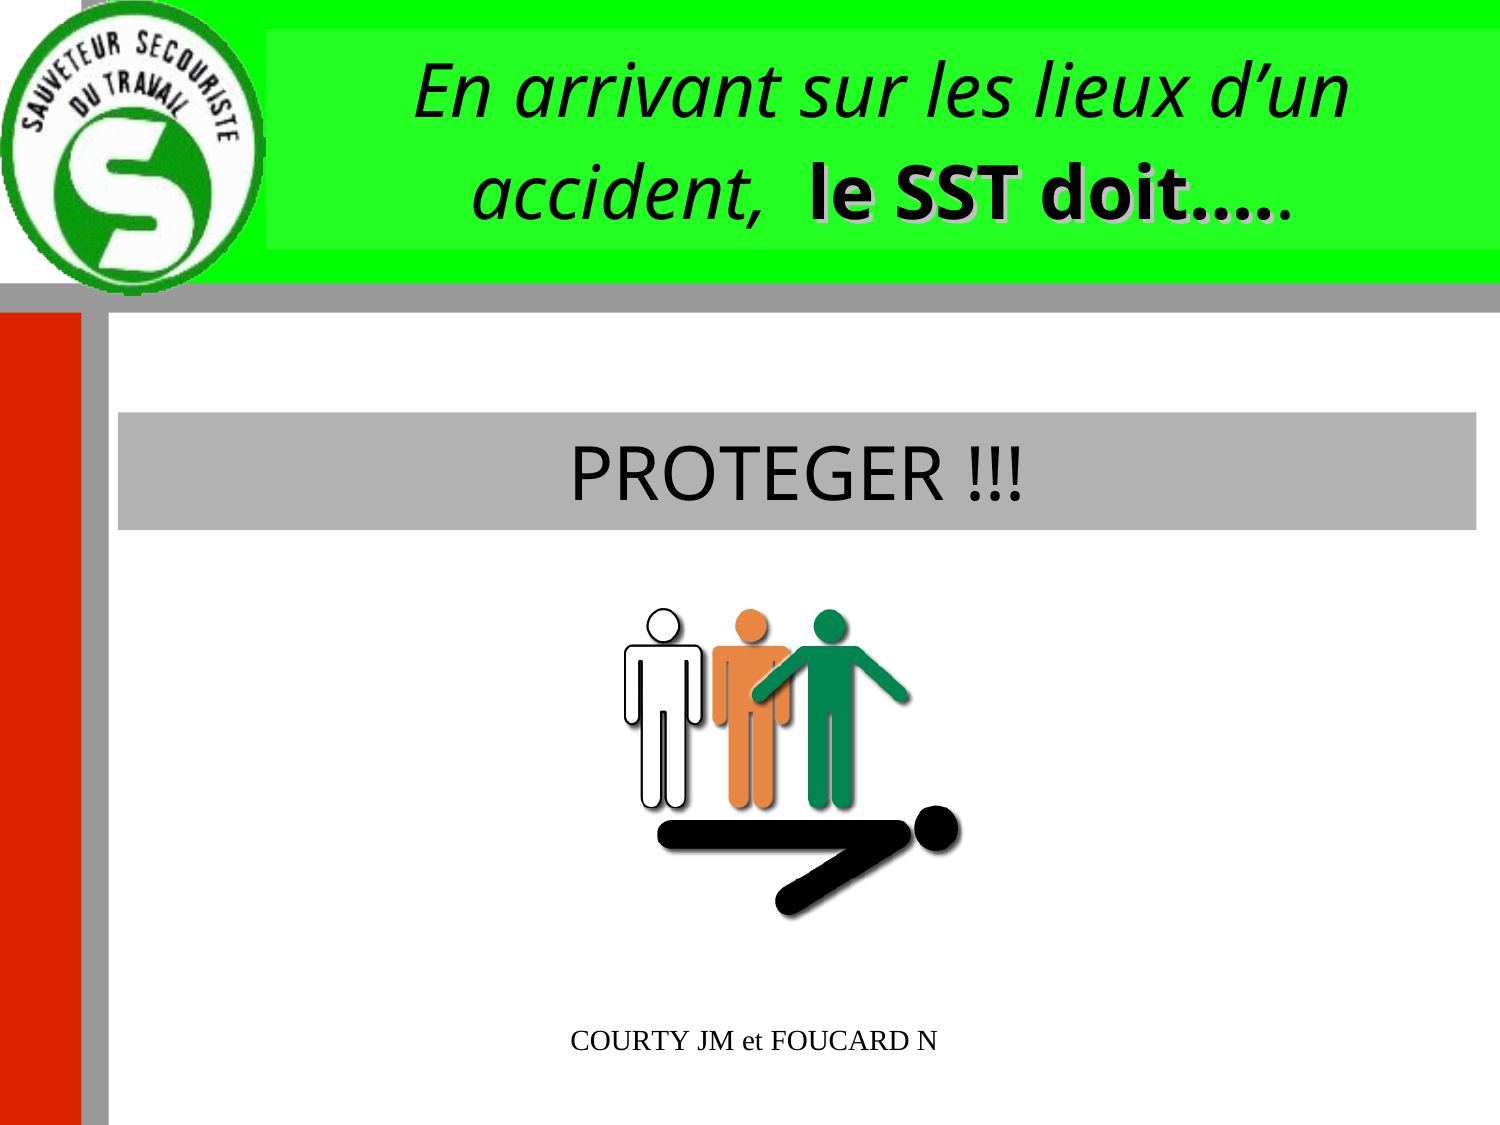

En arrivant sur les lieux d’un accident, le SST doit…..
PROTEGER !!!
 COURTY JM et FOUCARD N